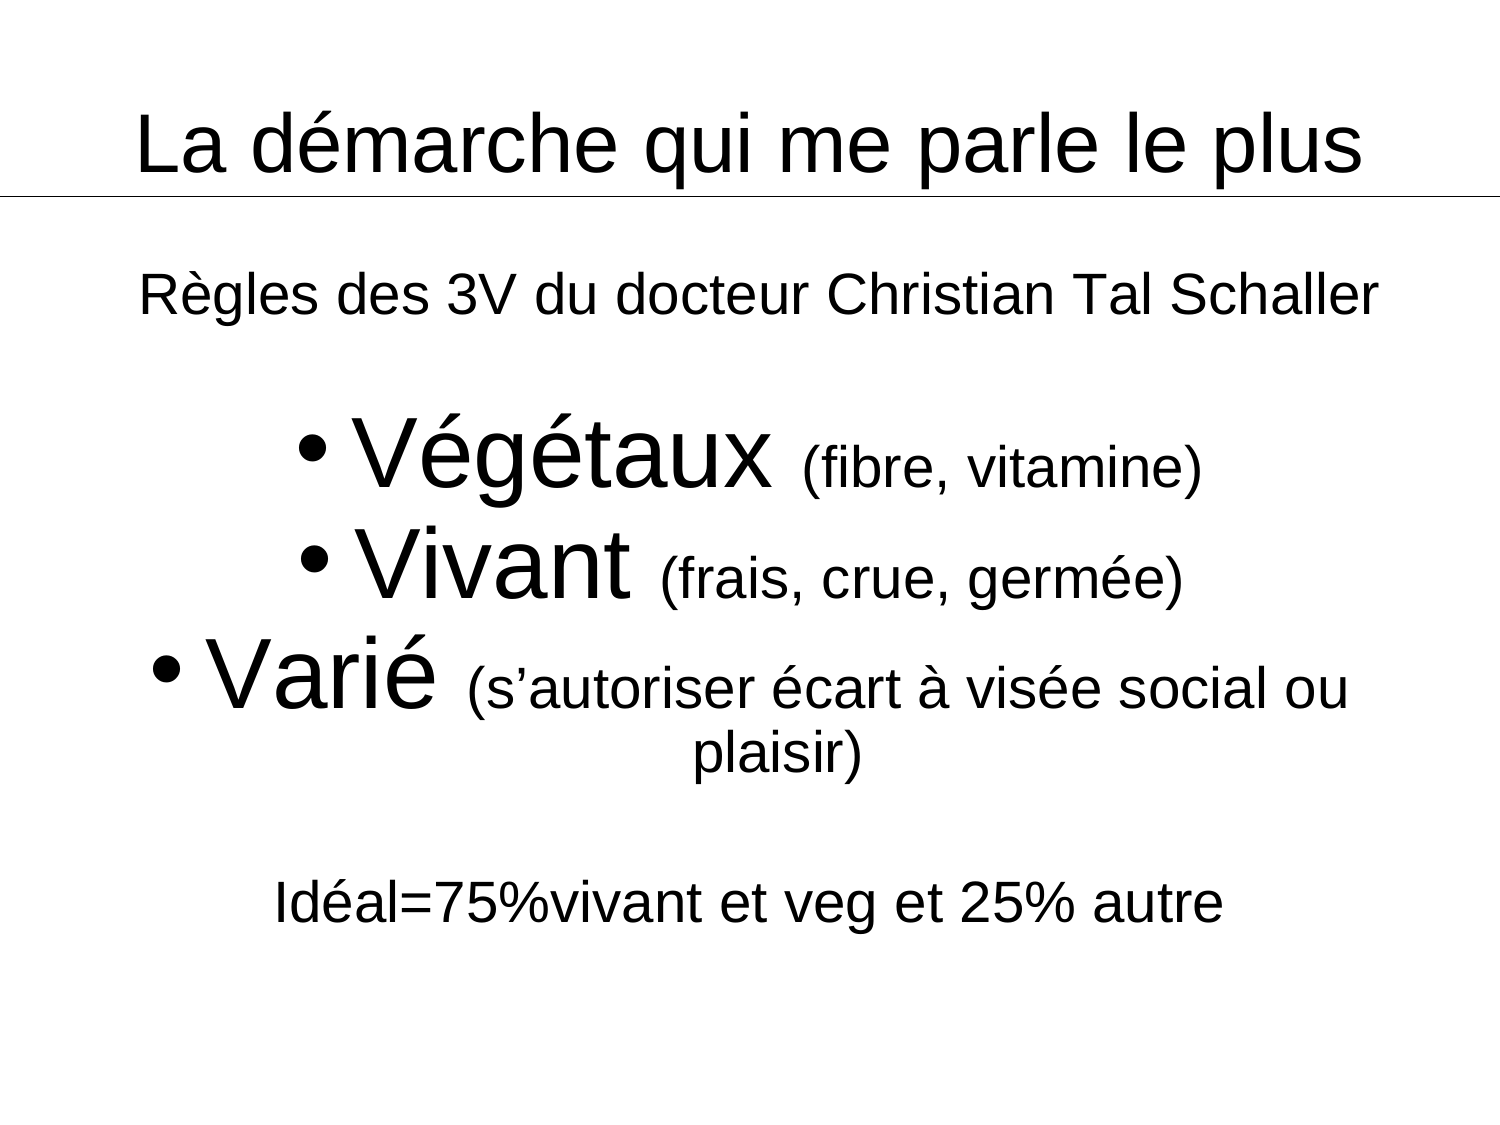

# La démarche qui me parle le plus
 Règles des 3V du docteur Christian Tal Schaller
Végétaux (fibre, vitamine)
Vivant (frais, crue, germée)
Varié (s’autoriser écart à visée social ou plaisir)
Idéal=75%vivant et veg et 25% autre